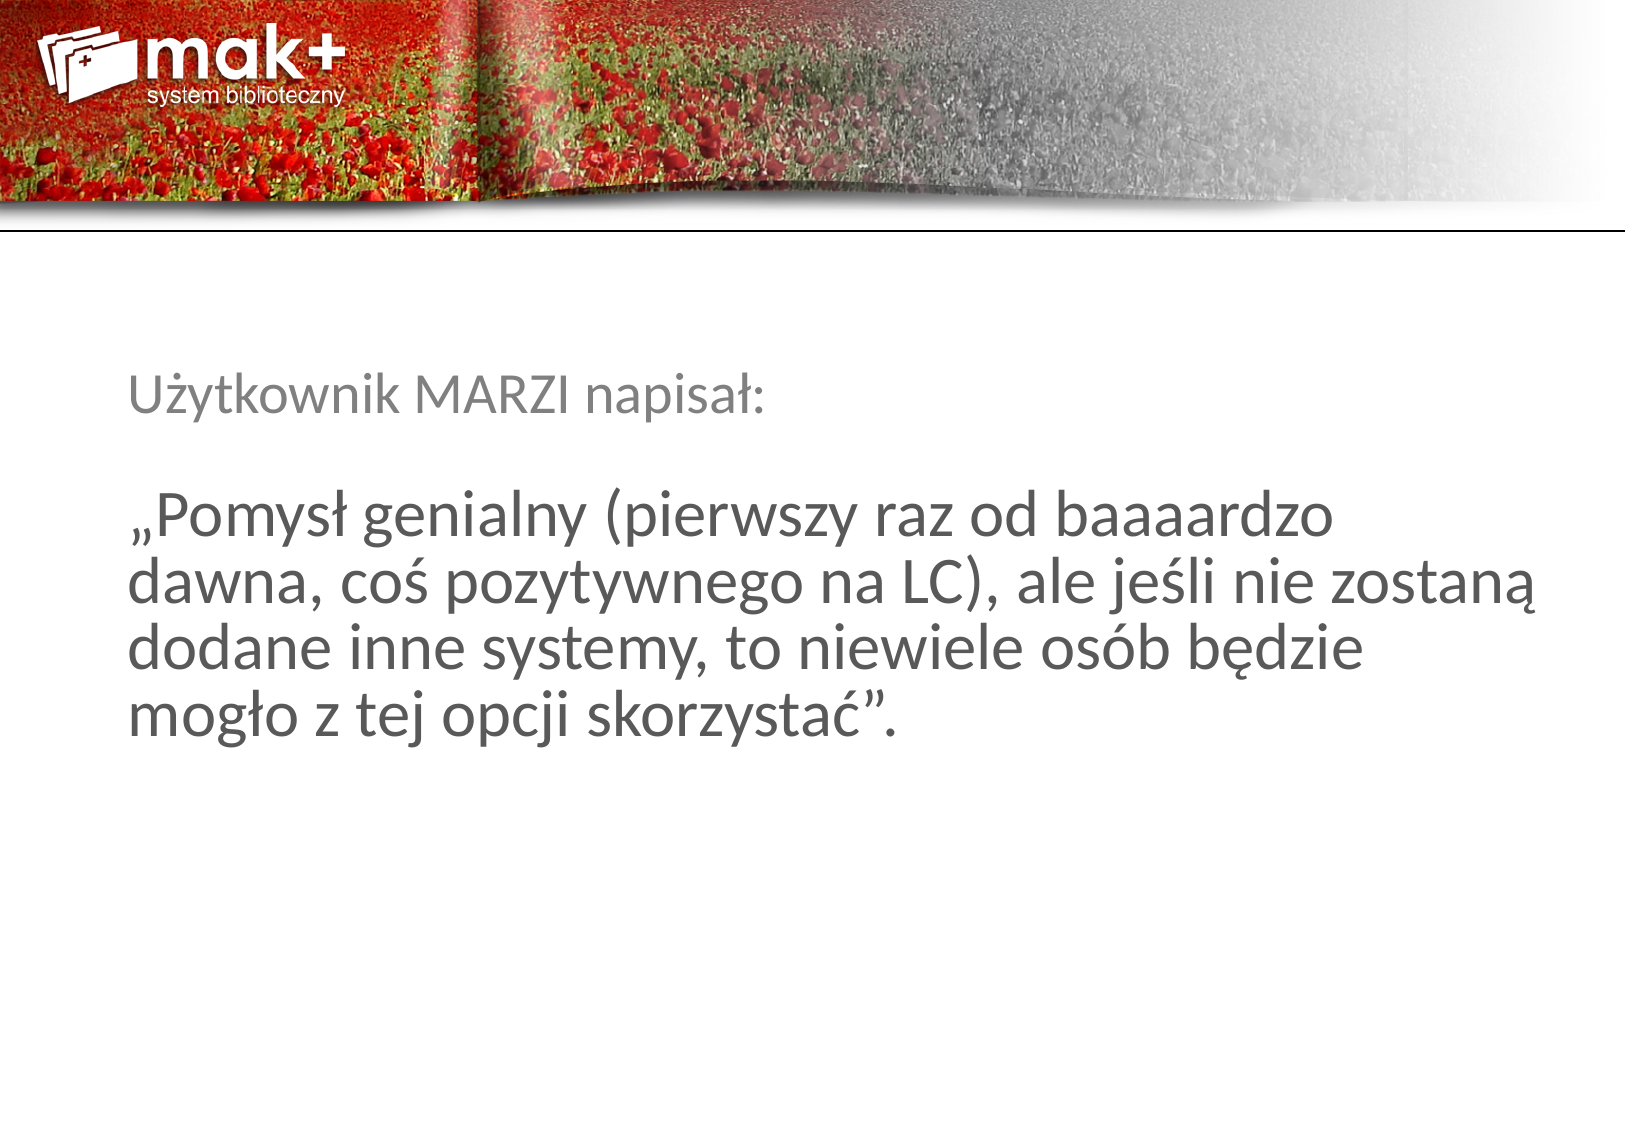

Użytkownik MARZI napisał:
„Pomysł genialny (pierwszy raz od baaaardzo dawna, coś pozytywnego na LC), ale jeśli nie zostaną dodane inne systemy, to niewiele osób będzie mogło z tej opcji skorzystać”.